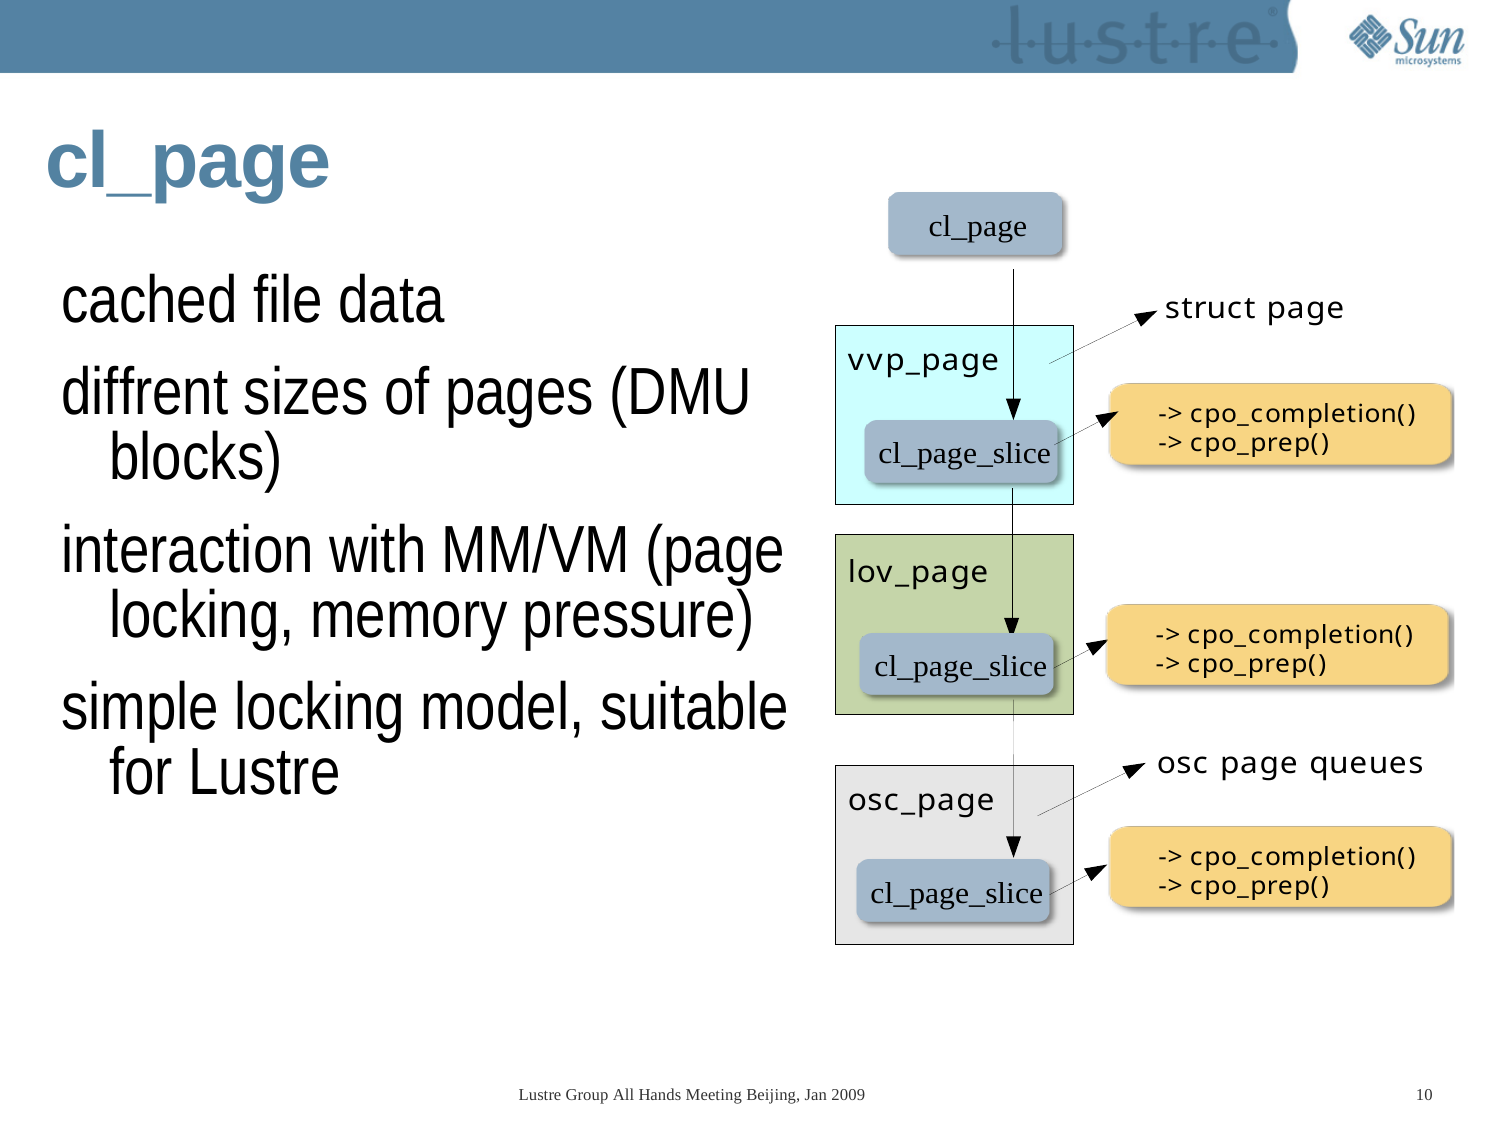

# cl_page
cached file data
diffrent sizes of pages (DMU blocks)
interaction with MM/VM (page locking, memory pressure)
simple locking model, suitable for Lustre